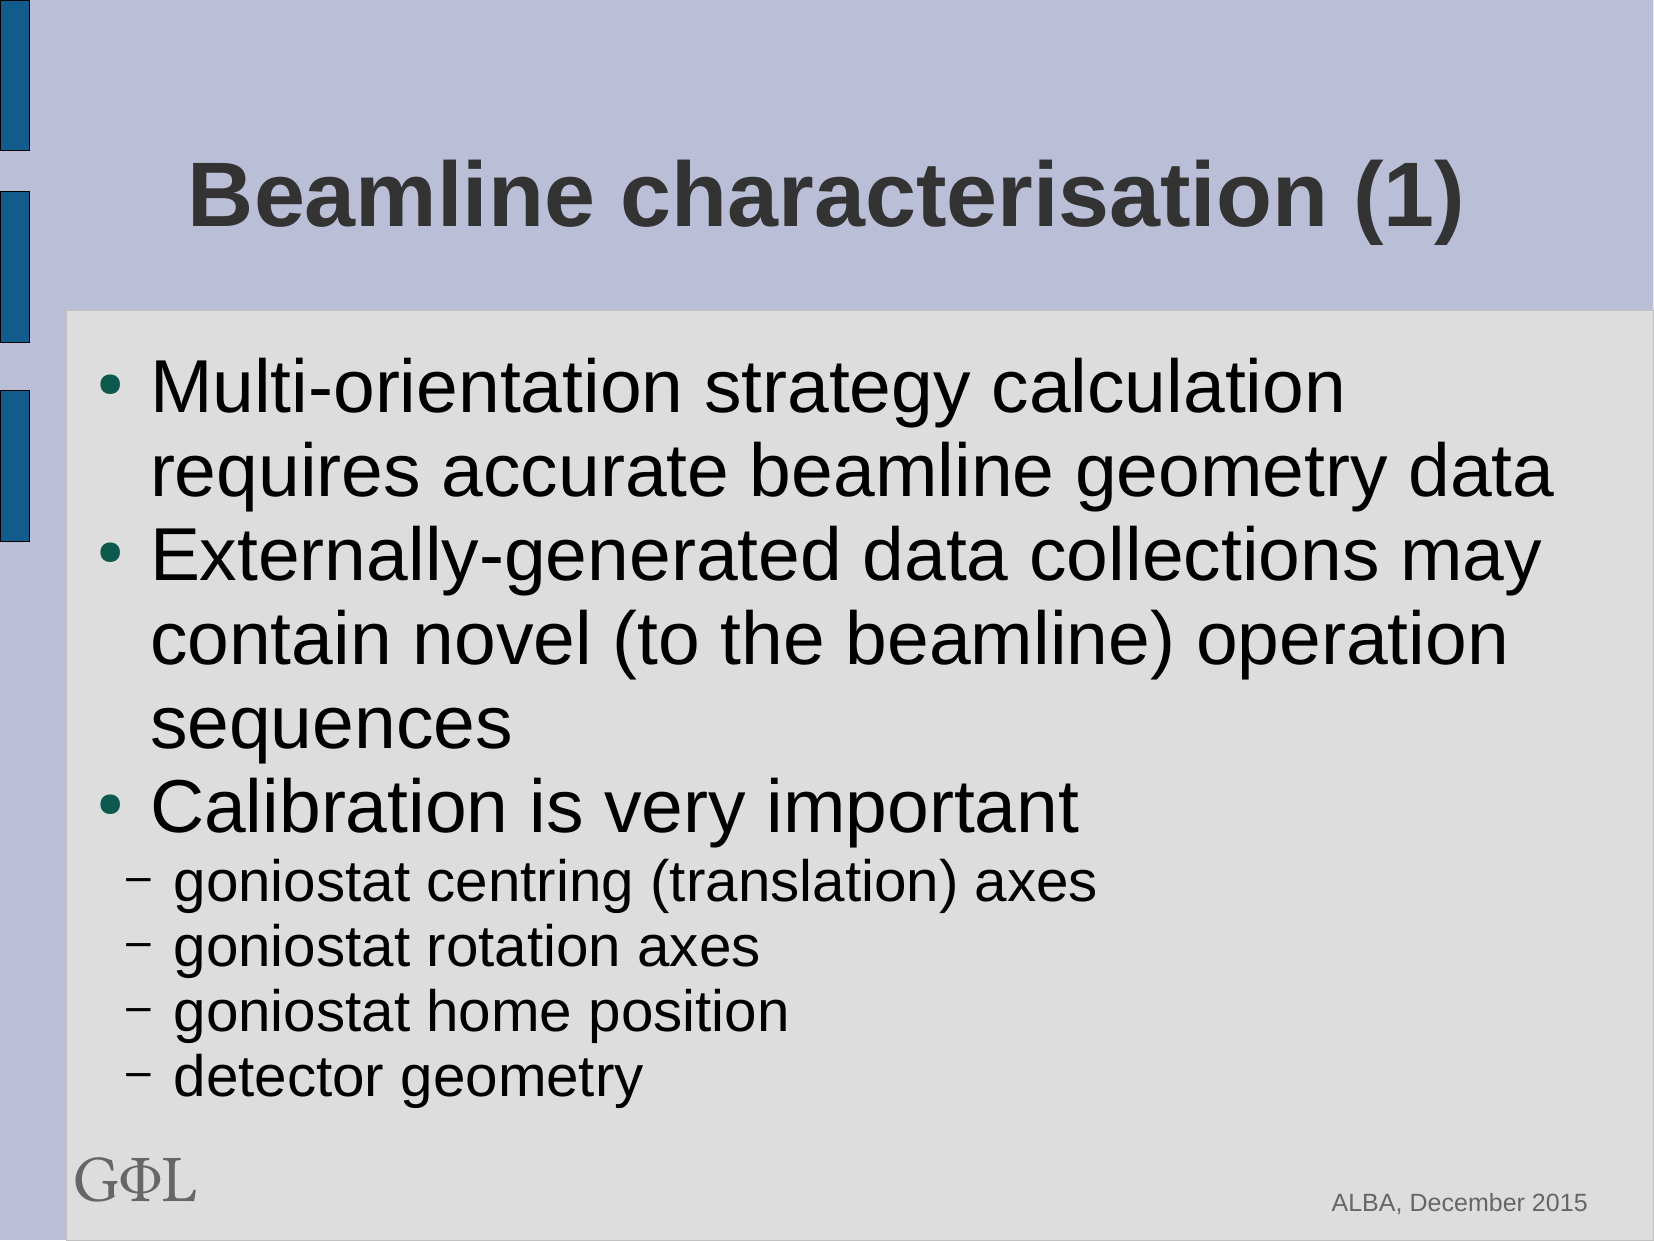

# Beamline characterisation (1)
Multi-orientation strategy calculation requires accurate beamline geometry data
Externally-generated data collections may contain novel (to the beamline) operation sequences
Calibration is very important
goniostat centring (translation) axes
goniostat rotation axes
goniostat home position
detector geometry